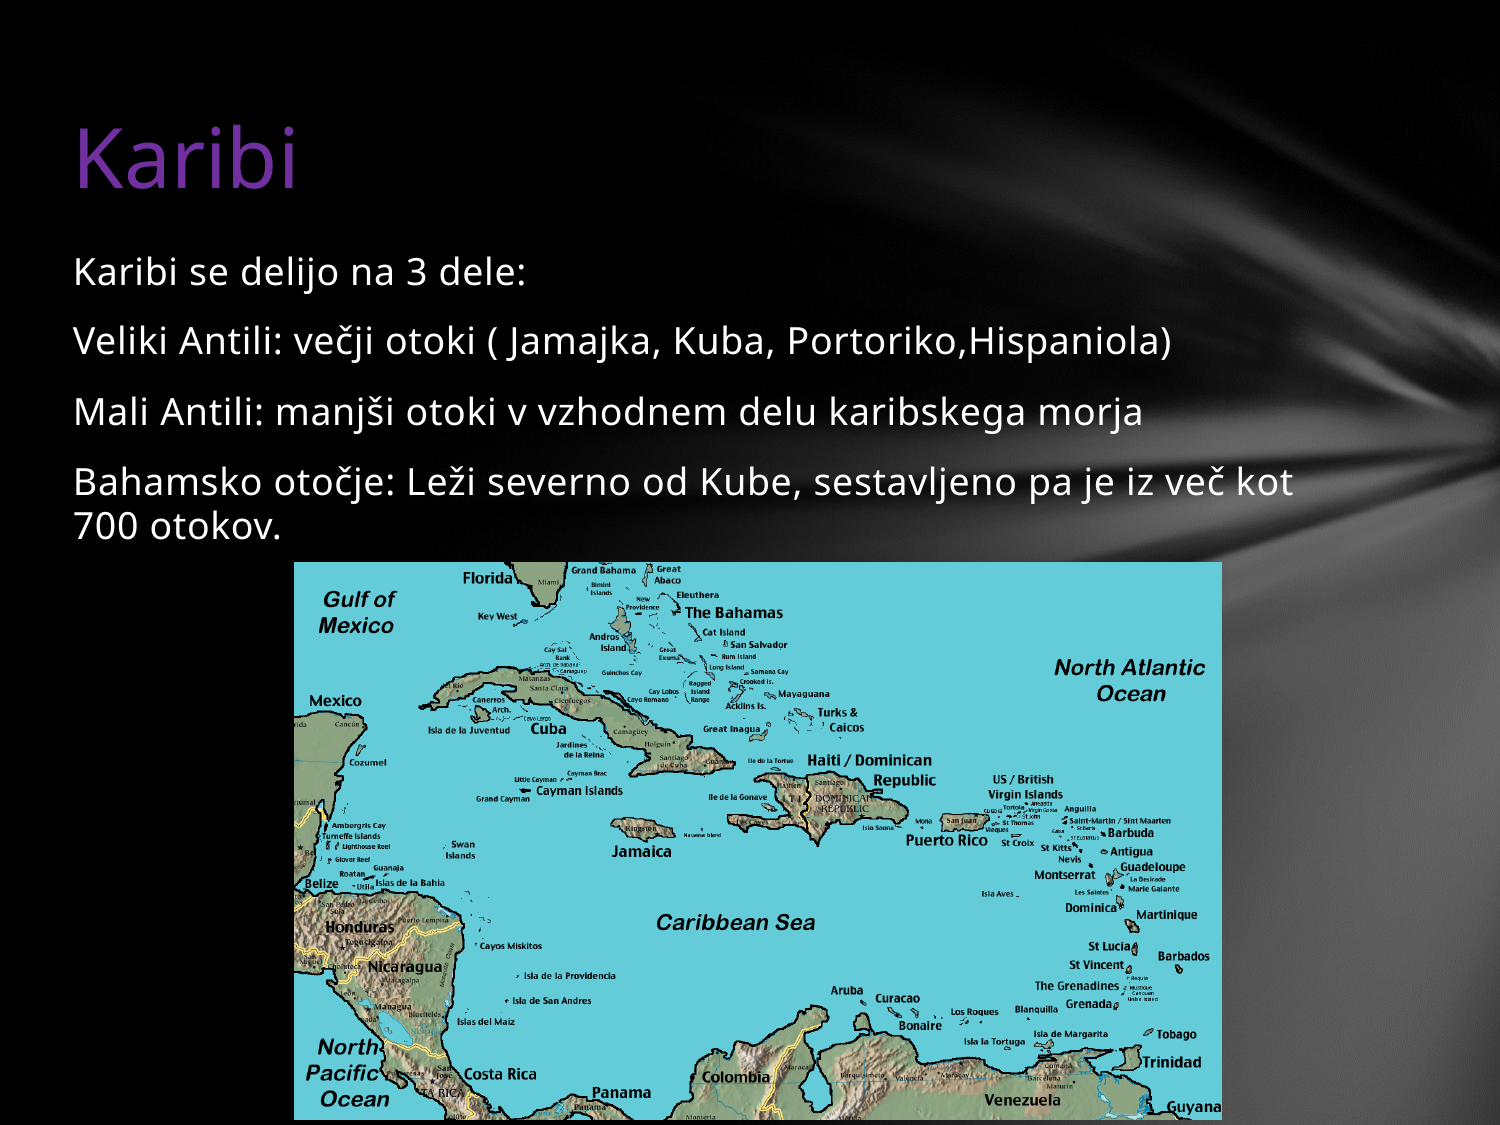

Karibi
# Karibi se delijo na 3 dele:
Veliki Antili: večji otoki ( Jamajka, Kuba, Portoriko,Hispaniola)
Mali Antili: manjši otoki v vzhodnem delu karibskega morja
Bahamsko otočje: Leži severno od Kube, sestavljeno pa je iz več kot 700 otokov.